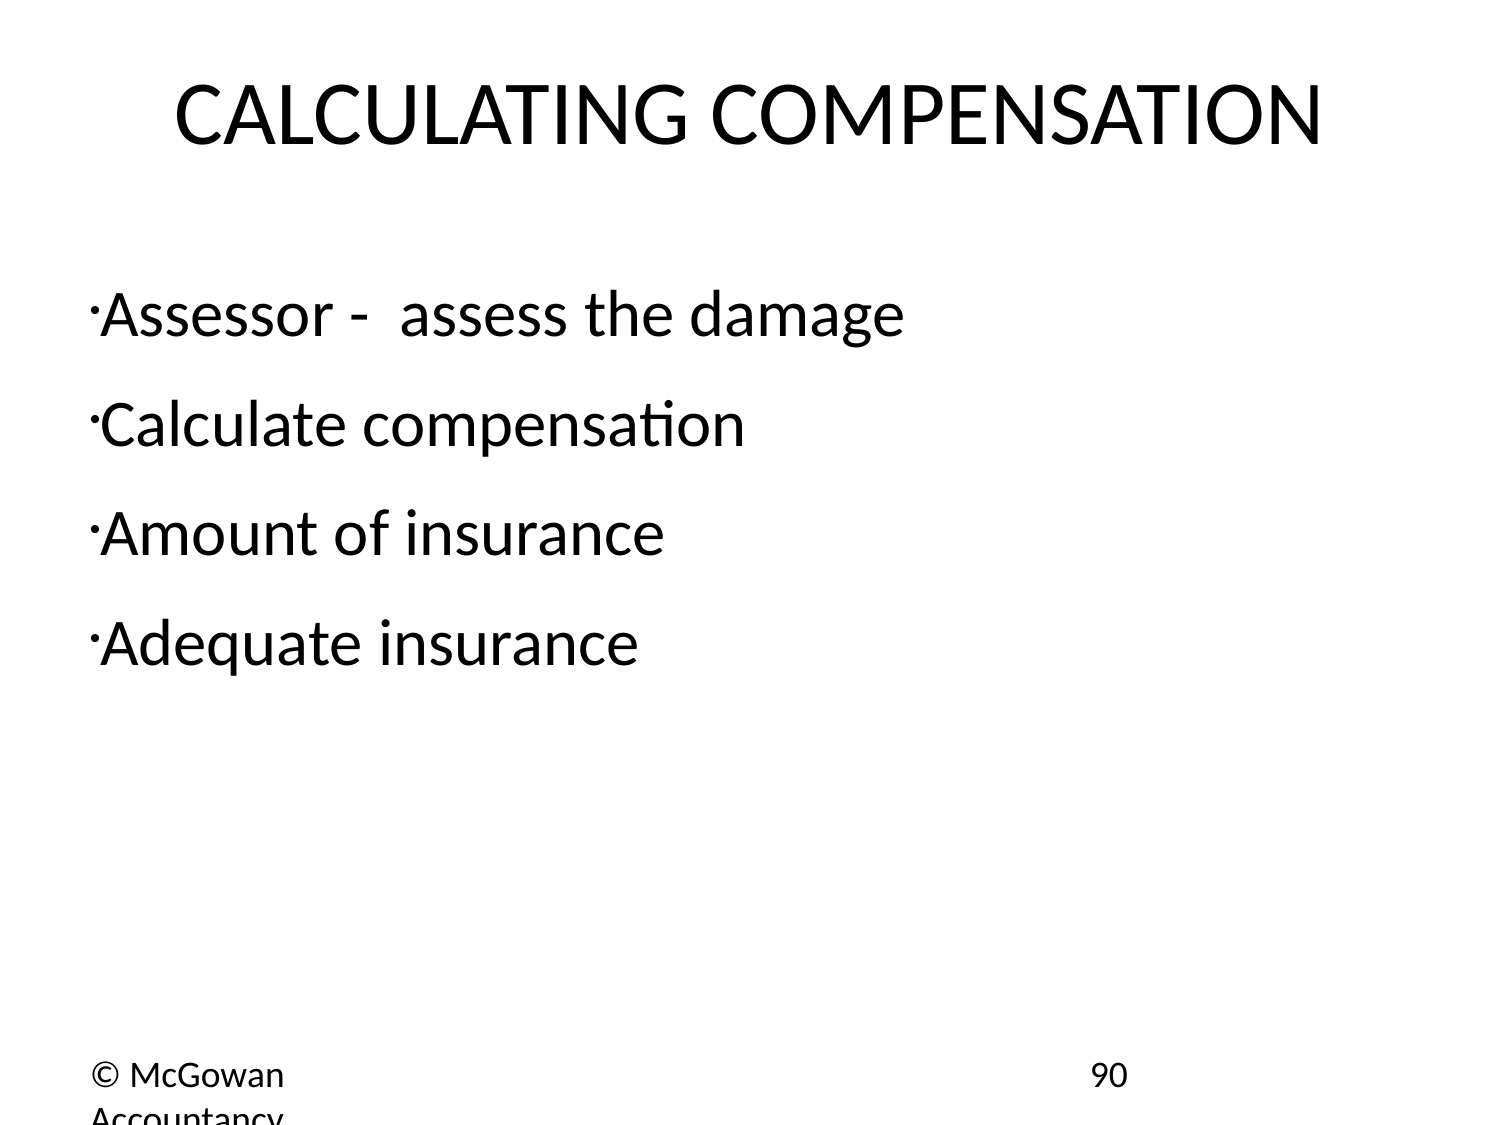

# CALCULATING COMPENSATION
Assessor - assess the damage
Calculate compensation
Amount of insurance
Adequate insurance
© McGowan Accountancy Services
90